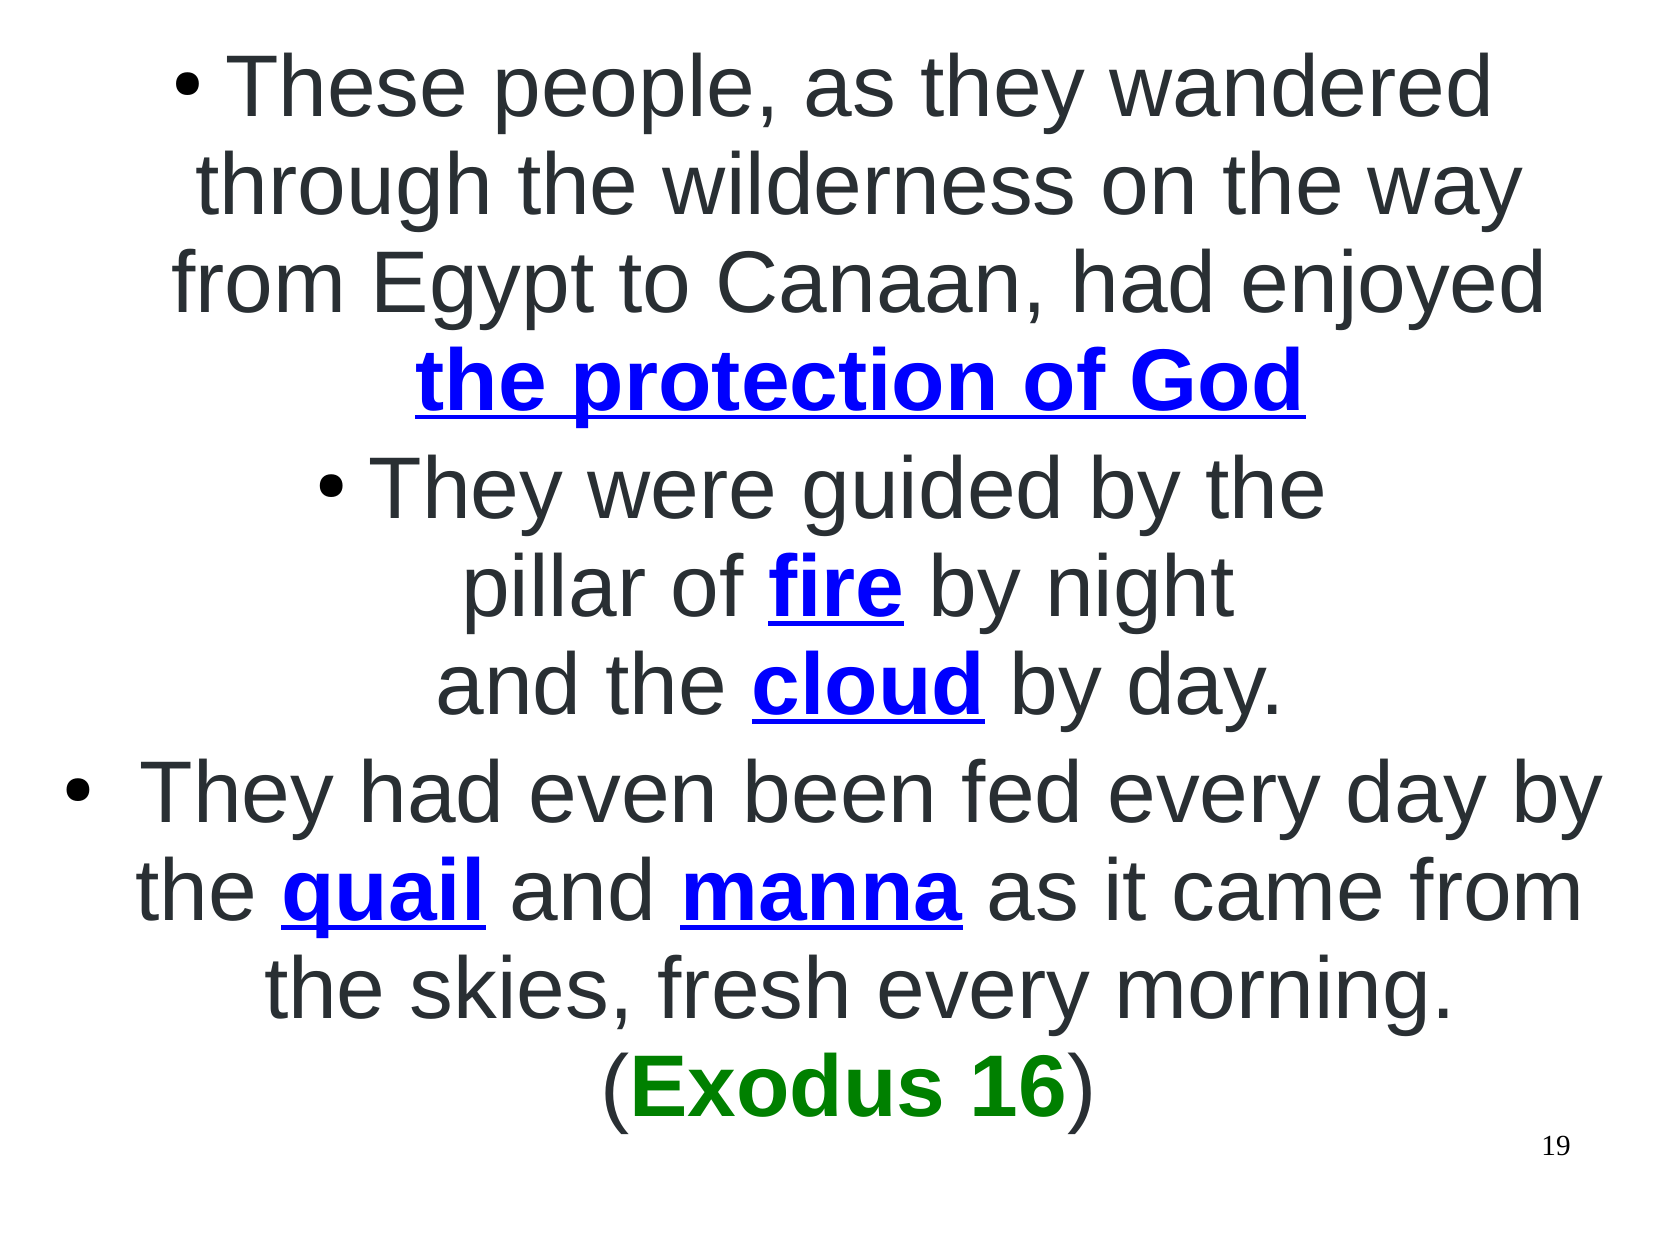

# These people, as they wandered through the wilderness on the way from Egypt to Canaan, had enjoyed the protection of God
They were guided by the
pillar of fire by night
and the cloud by day.
 They had even been fed every day by the quail and manna as it came from the skies, fresh every morning.
(Exodus 16)
19